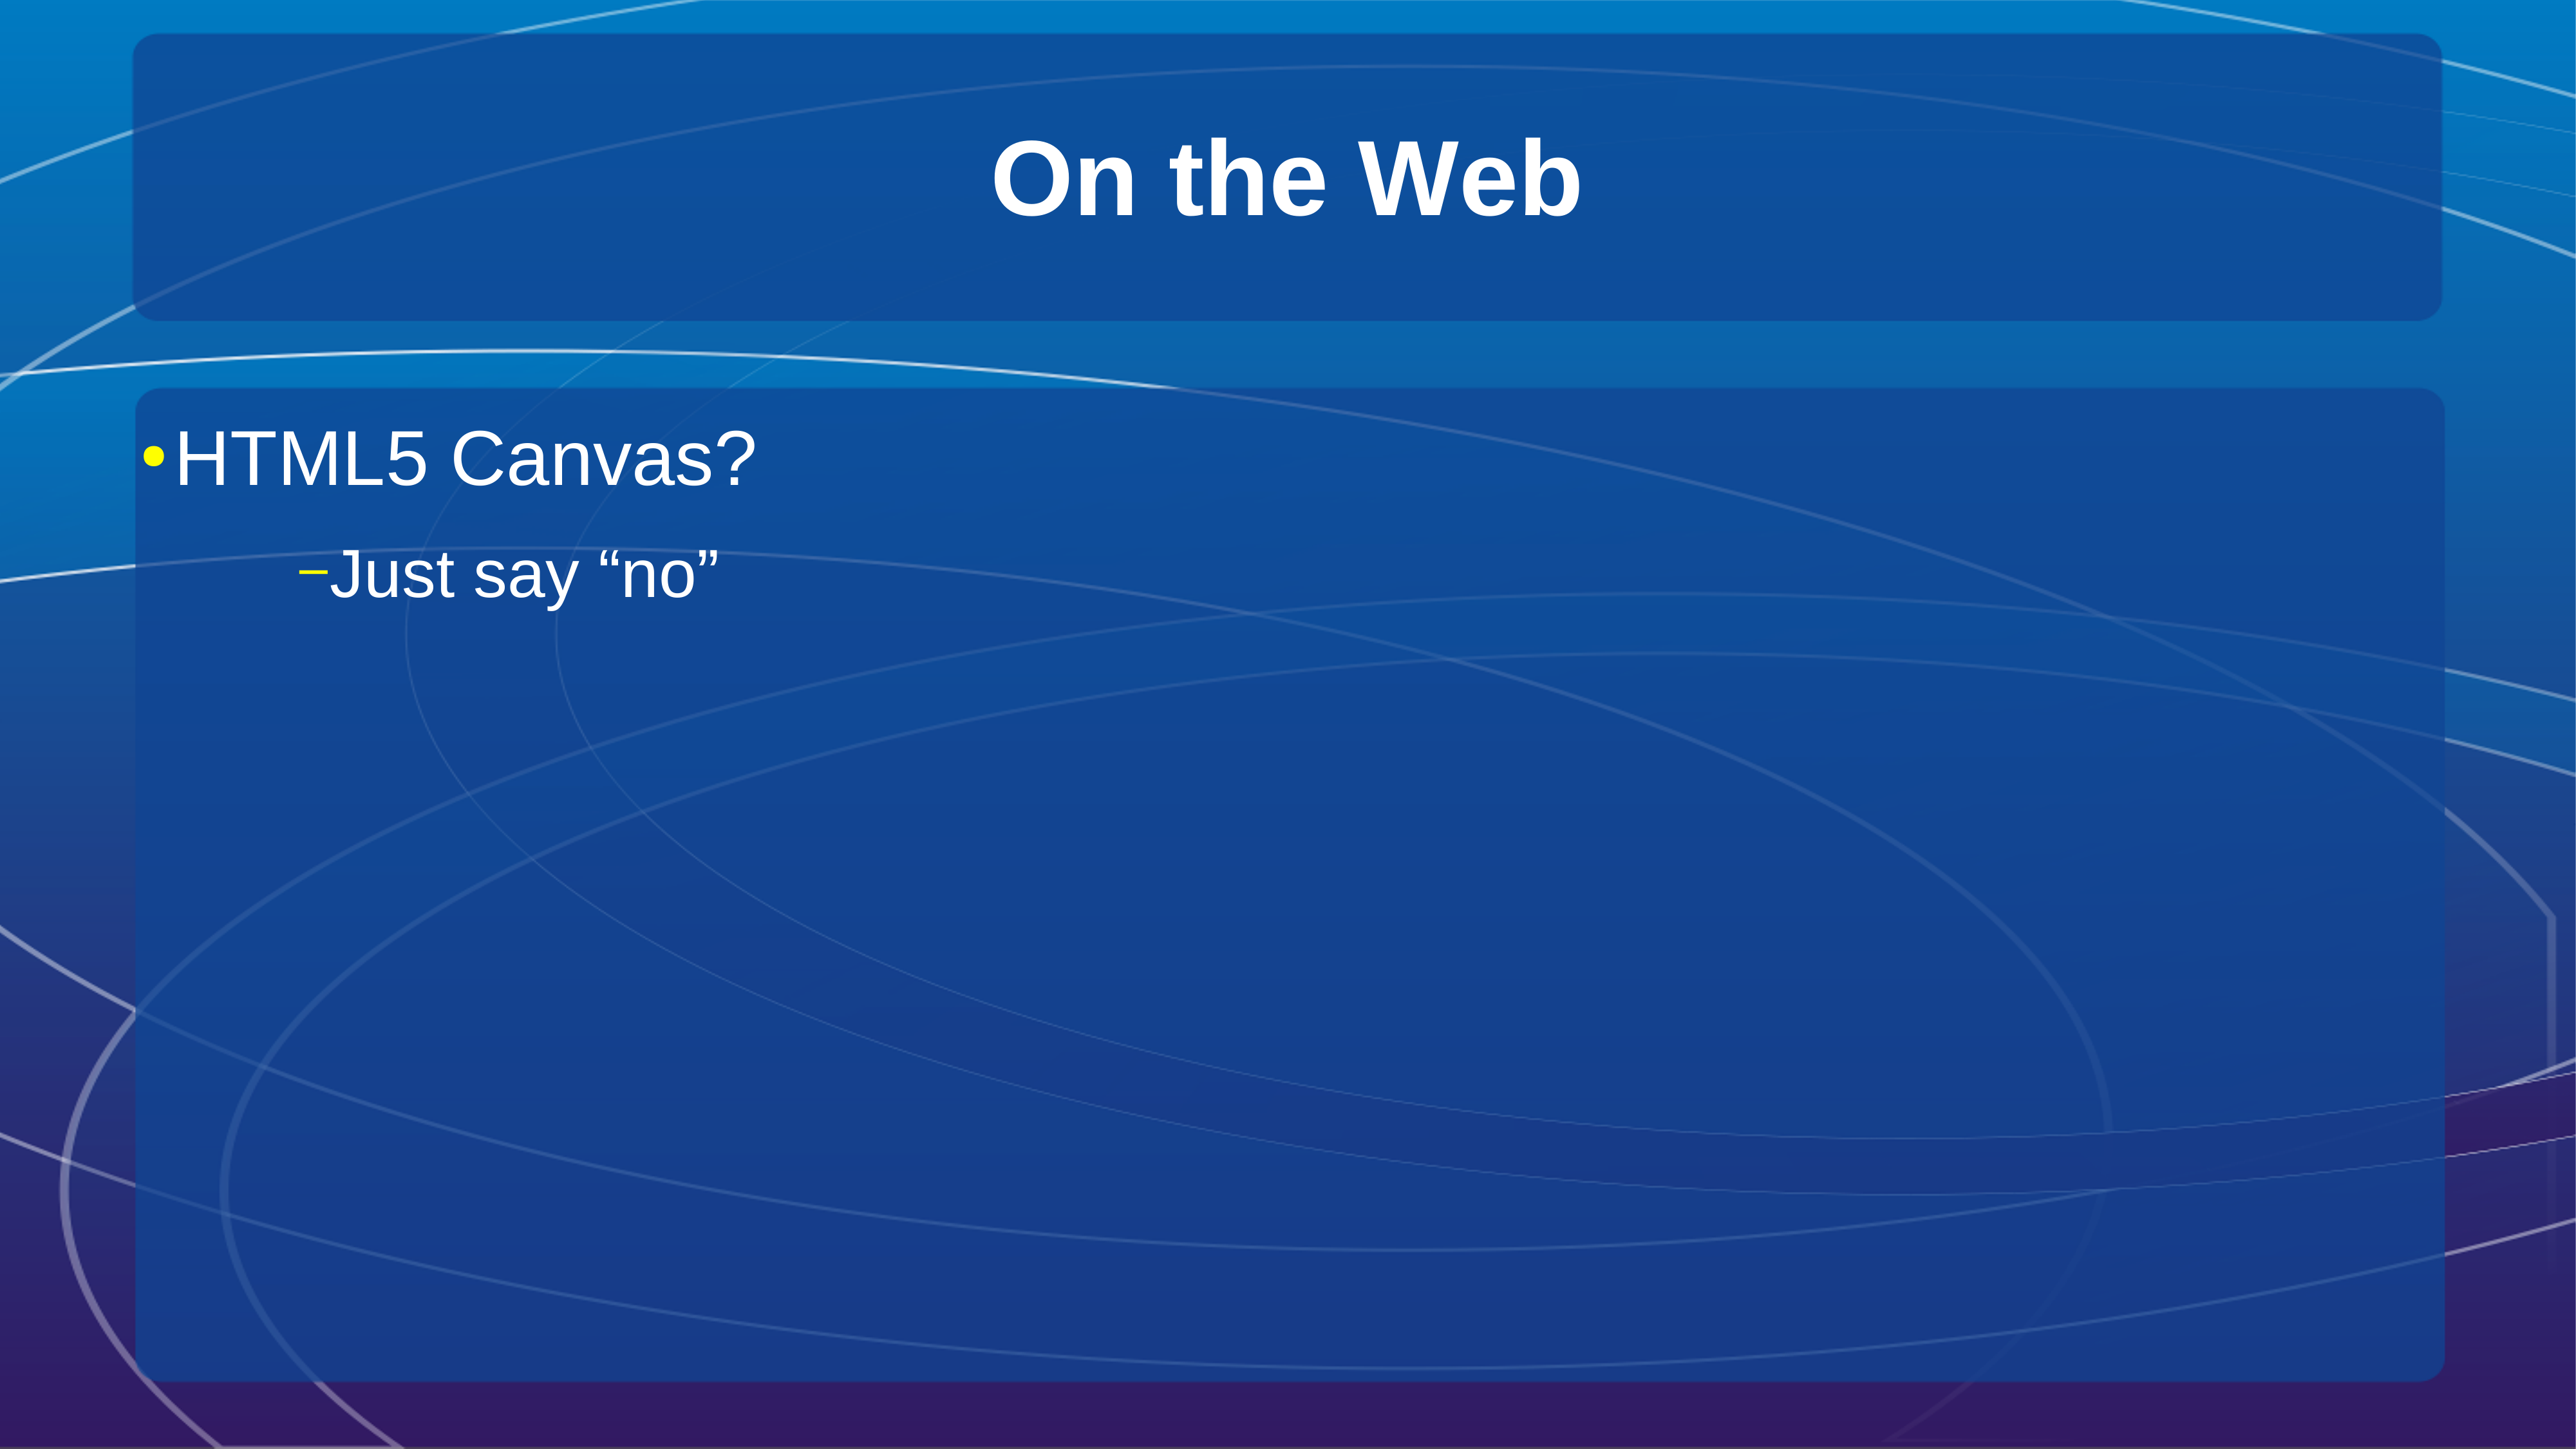

# On the Web
HTML5 Canvas?
Just say “no”